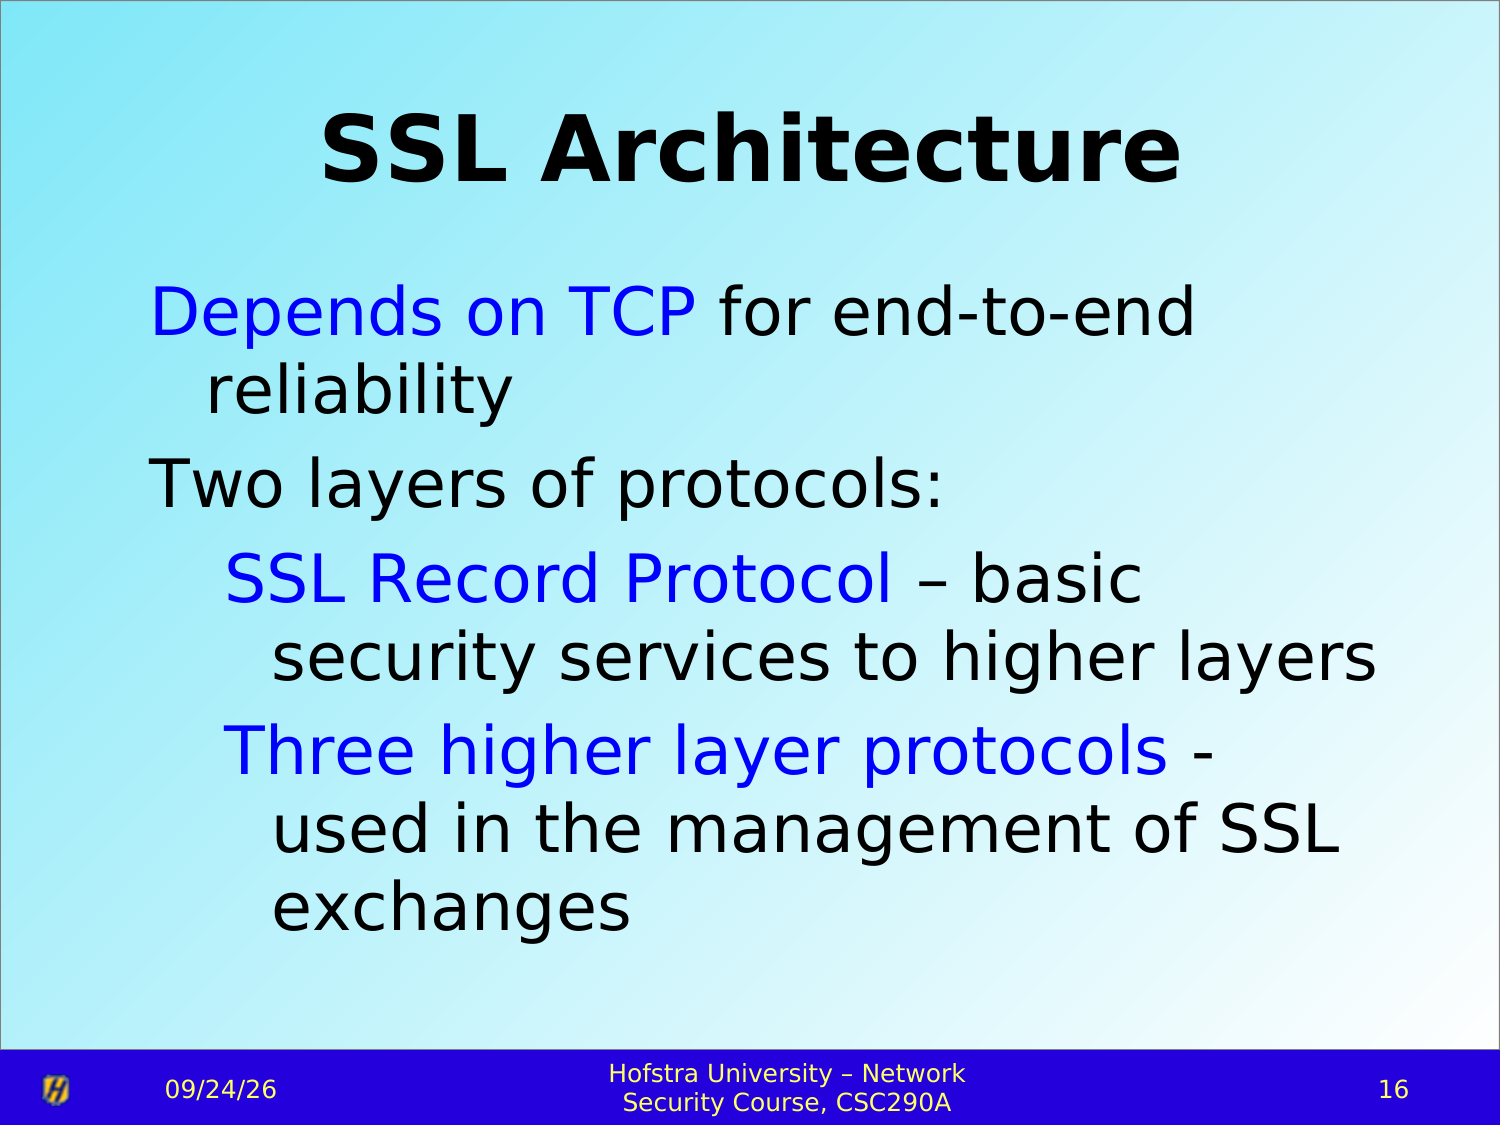

# SSL Architecture
Depends on TCP for end-to-end reliability
Two layers of protocols:
SSL Record Protocol – basic security services to higher layers
Three higher layer protocols - used in the management of SSL exchanges
16